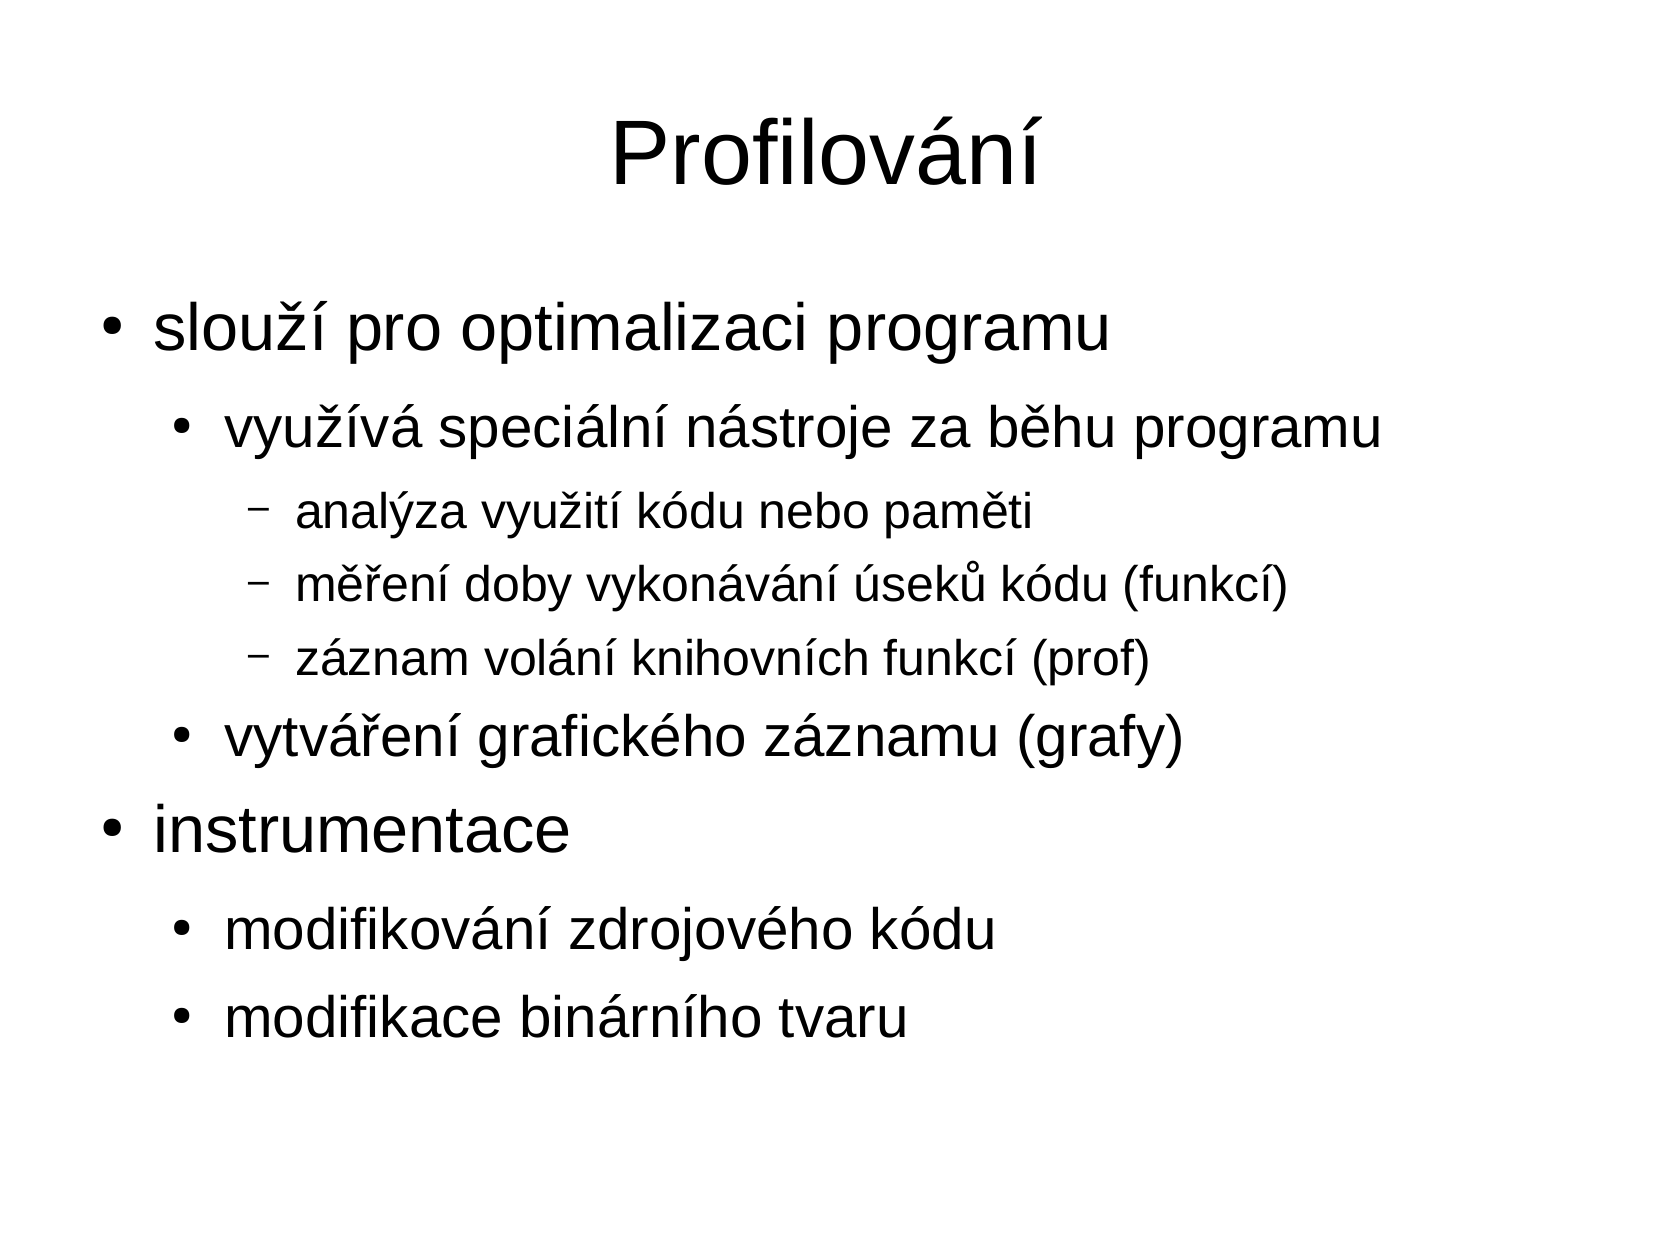

# Profilování
slouží pro optimalizaci programu
využívá speciální nástroje za běhu programu
analýza využití kódu nebo paměti
měření doby vykonávání úseků kódu (funkcí)
záznam volání knihovních funkcí (prof)
vytváření grafického záznamu (grafy)
instrumentace
modifikování zdrojového kódu
modifikace binárního tvaru